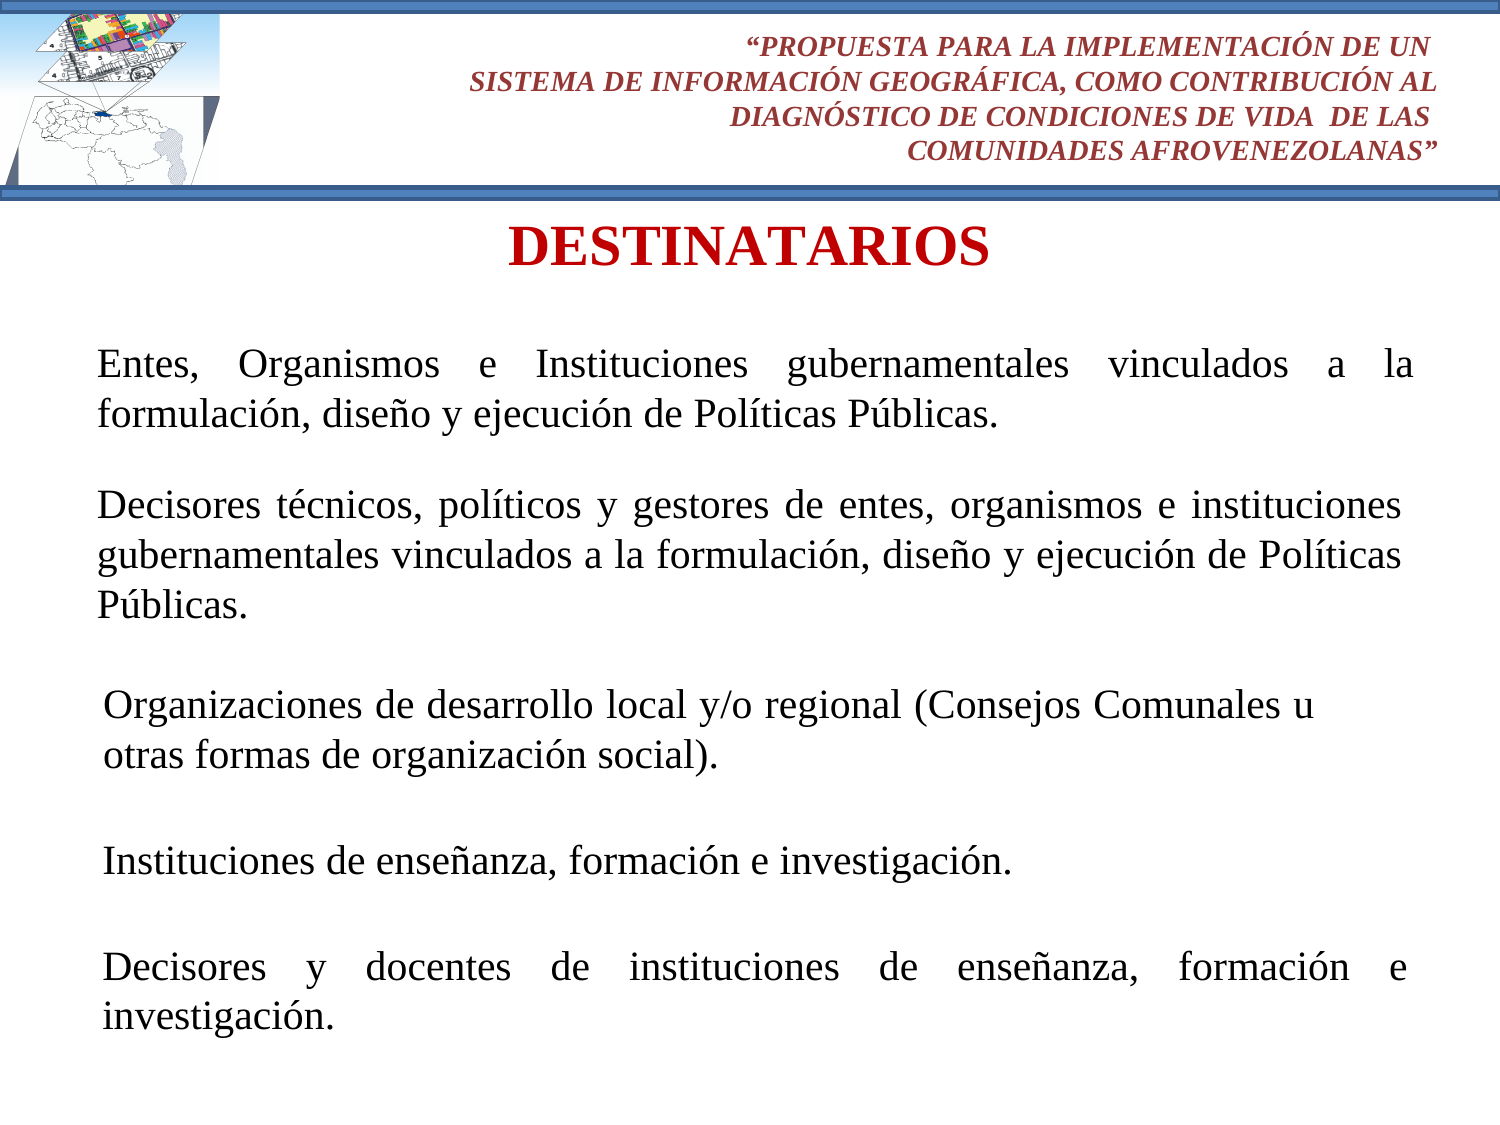

“PROPUESTA PARA LA IMPLEMENTACIÓN DE UN
SISTEMA DE INFORMACIÓN GEOGRÁFICA, COMO CONTRIBUCIÓN AL DIAGNÓSTICO DE CONDICIONES DE VIDA DE LAS
COMUNIDADES AFROVENEZOLANAS”
DESTINATARIOS
Entes, Organismos e Instituciones gubernamentales vinculados a la formulación, diseño y ejecución de Políticas Públicas.
Decisores técnicos, políticos y gestores de entes, organismos e instituciones gubernamentales vinculados a la formulación, diseño y ejecución de Políticas Públicas.
Organizaciones de desarrollo local y/o regional (Consejos Comunales u otras formas de organización social).
Instituciones de enseñanza, formación e investigación.
Decisores y docentes de instituciones de enseñanza, formación e investigación.